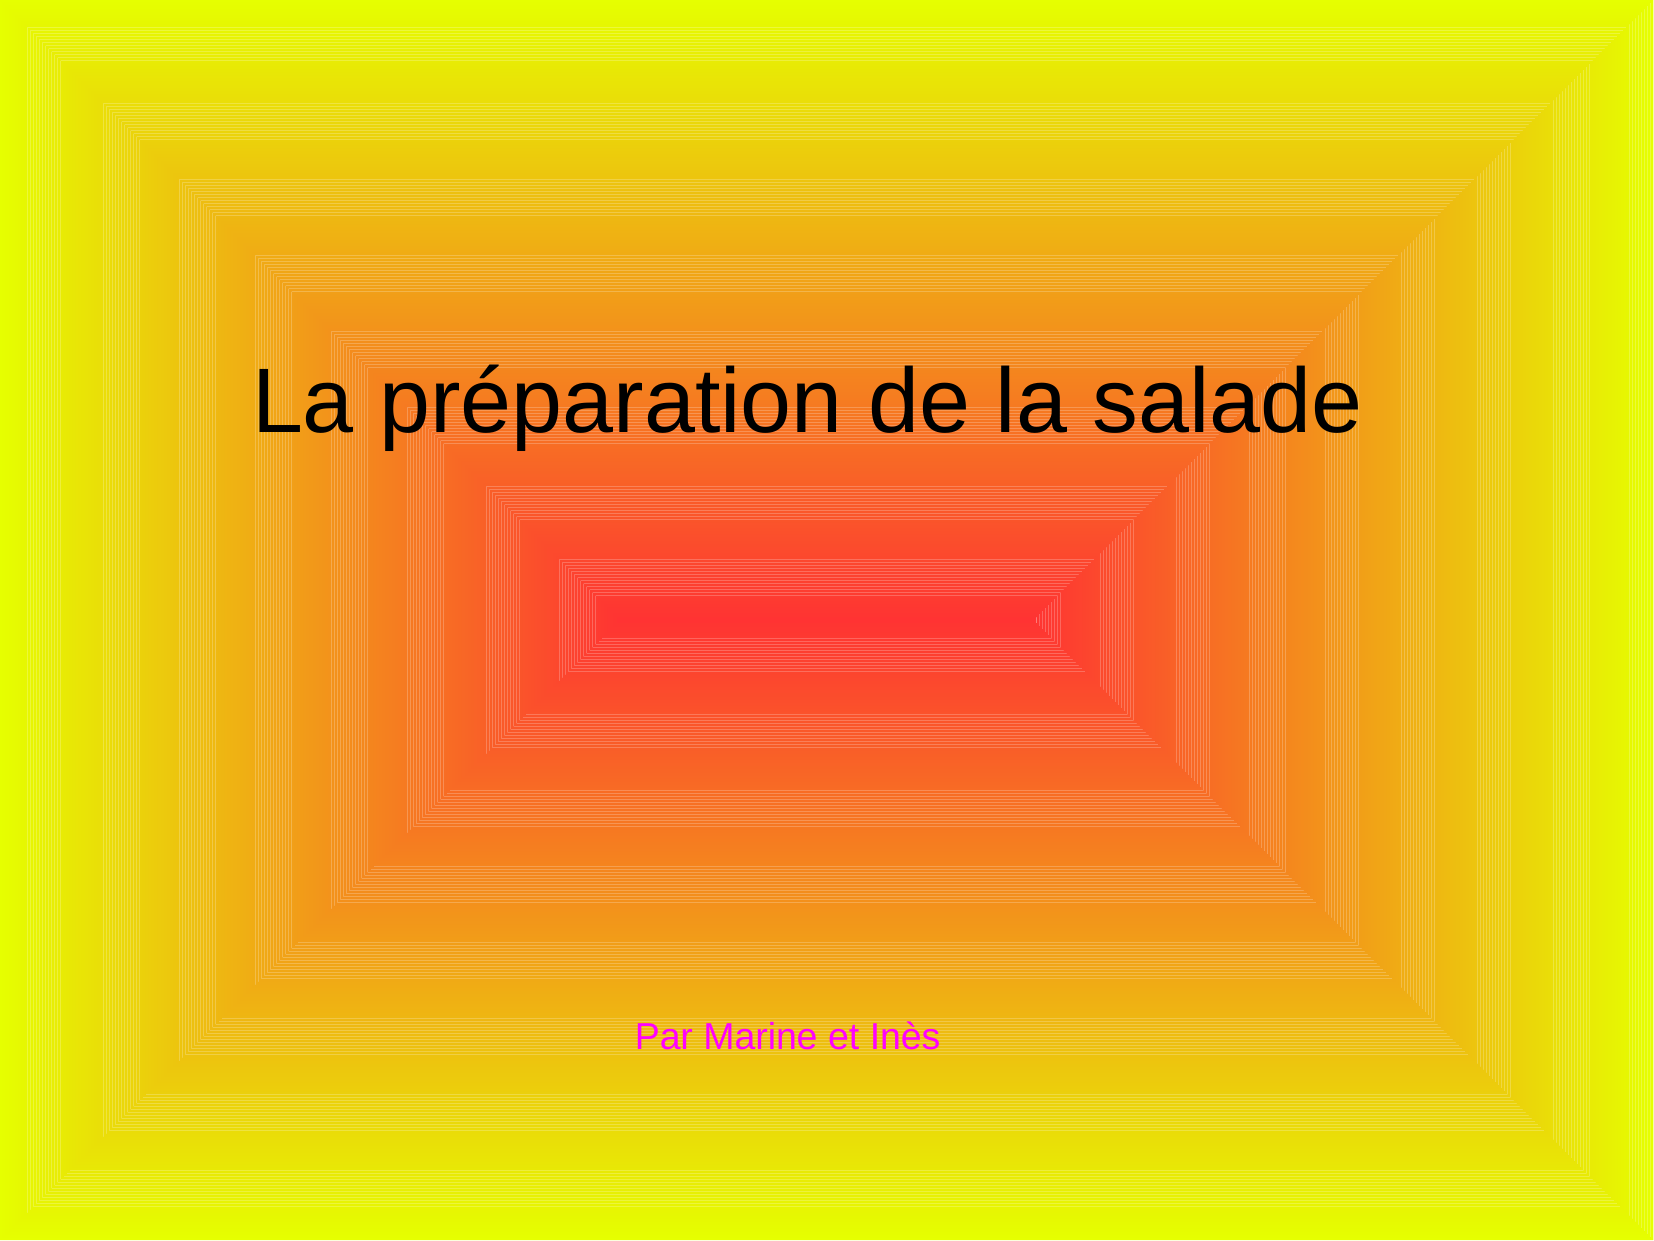

# La préparation de la salade
Par Marine et Inès